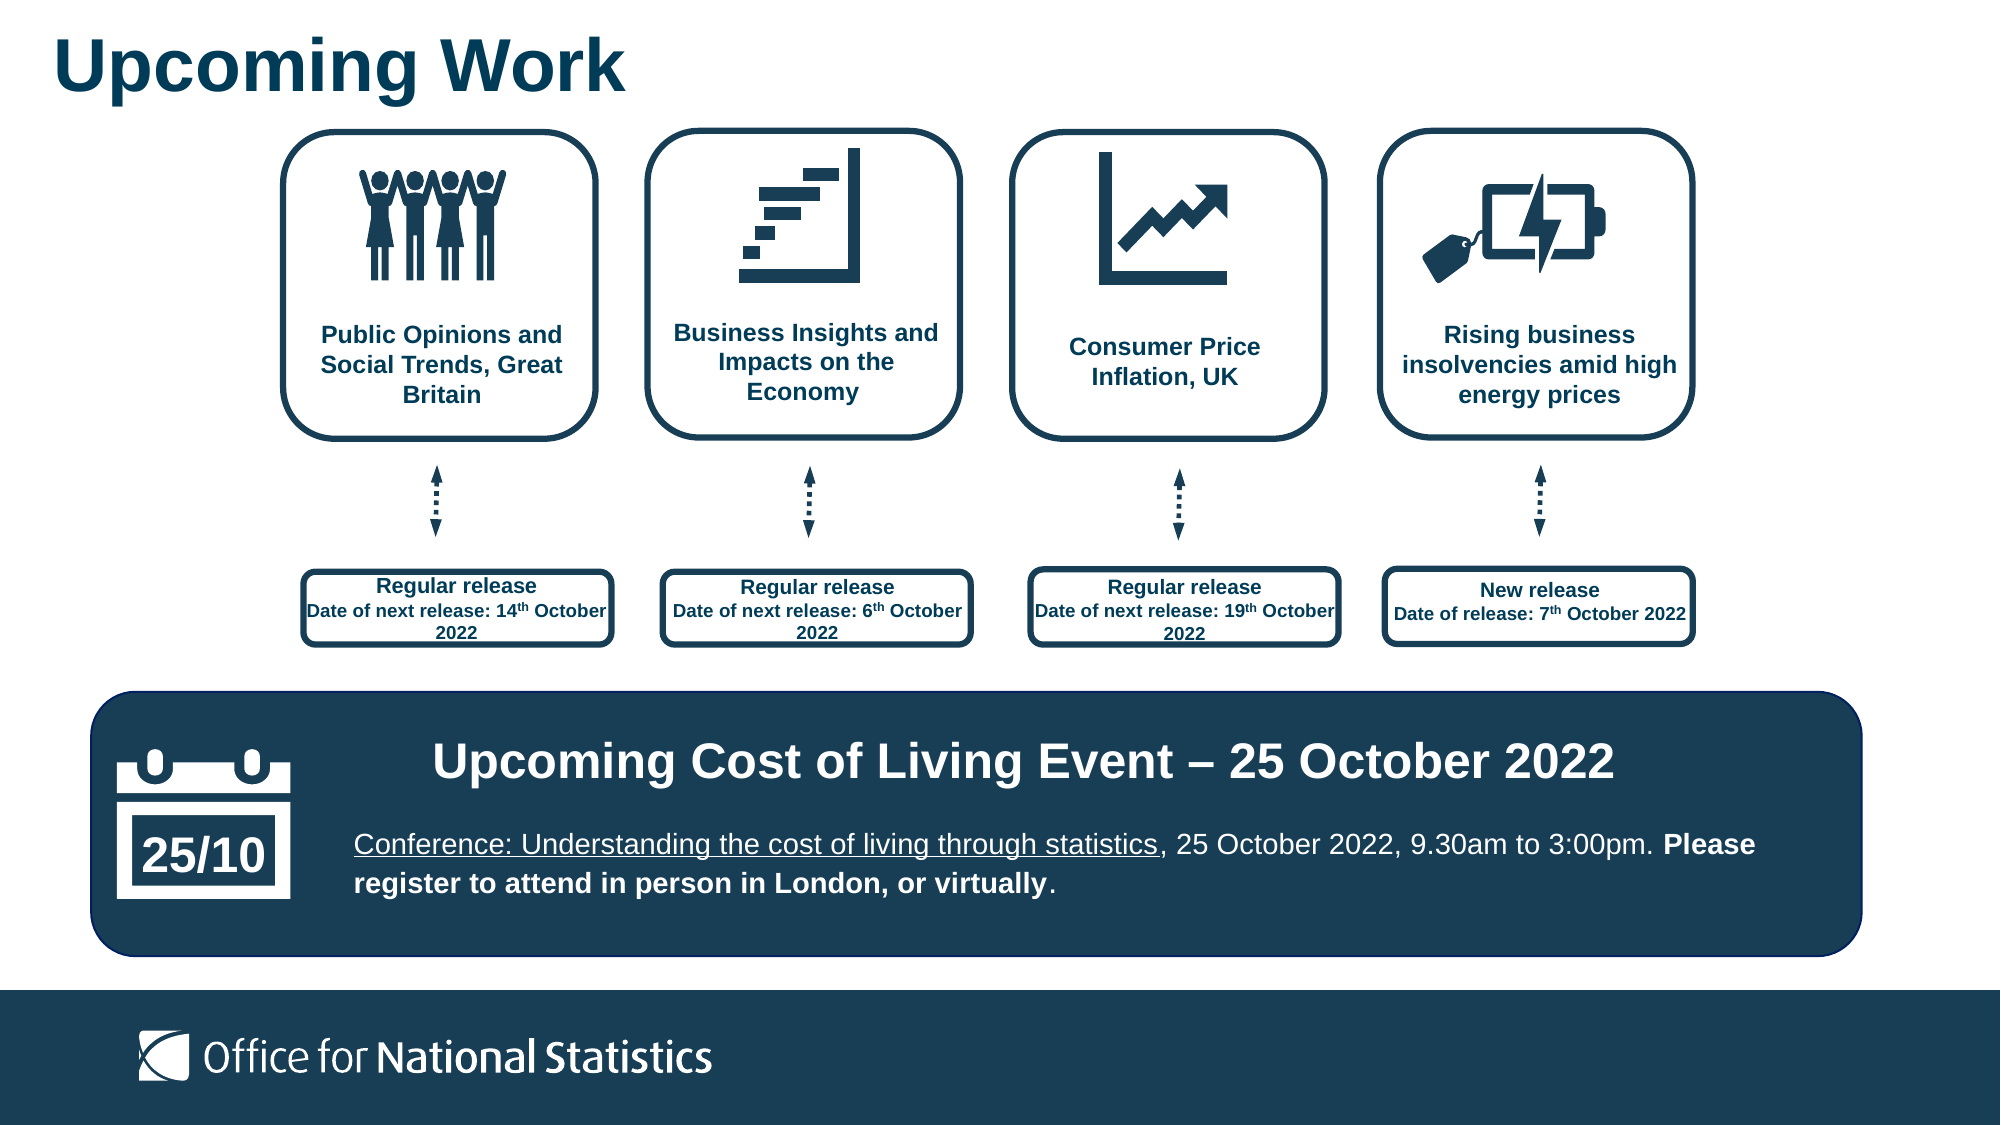

# Upcoming Work
Business Insights and Impacts on the Economy
Public Opinions and Social Trends, Great Britain
Rising business insolvencies amid high energy prices
Consumer Price Inflation, UK
Regular release
Date of next release: 14th October 2022
Regular release
Date of next release: 6th October 2022
Regular release
Date of next release: 19th October 2022
New release
Date of release: 7th October 2022
25/10
Upcoming Cost of Living Event – 25 October 2022
Conference: Understanding the cost of living through statistics, 25 October 2022, 9.30am to 3:00pm. Please register to attend in person in London, or virtually.